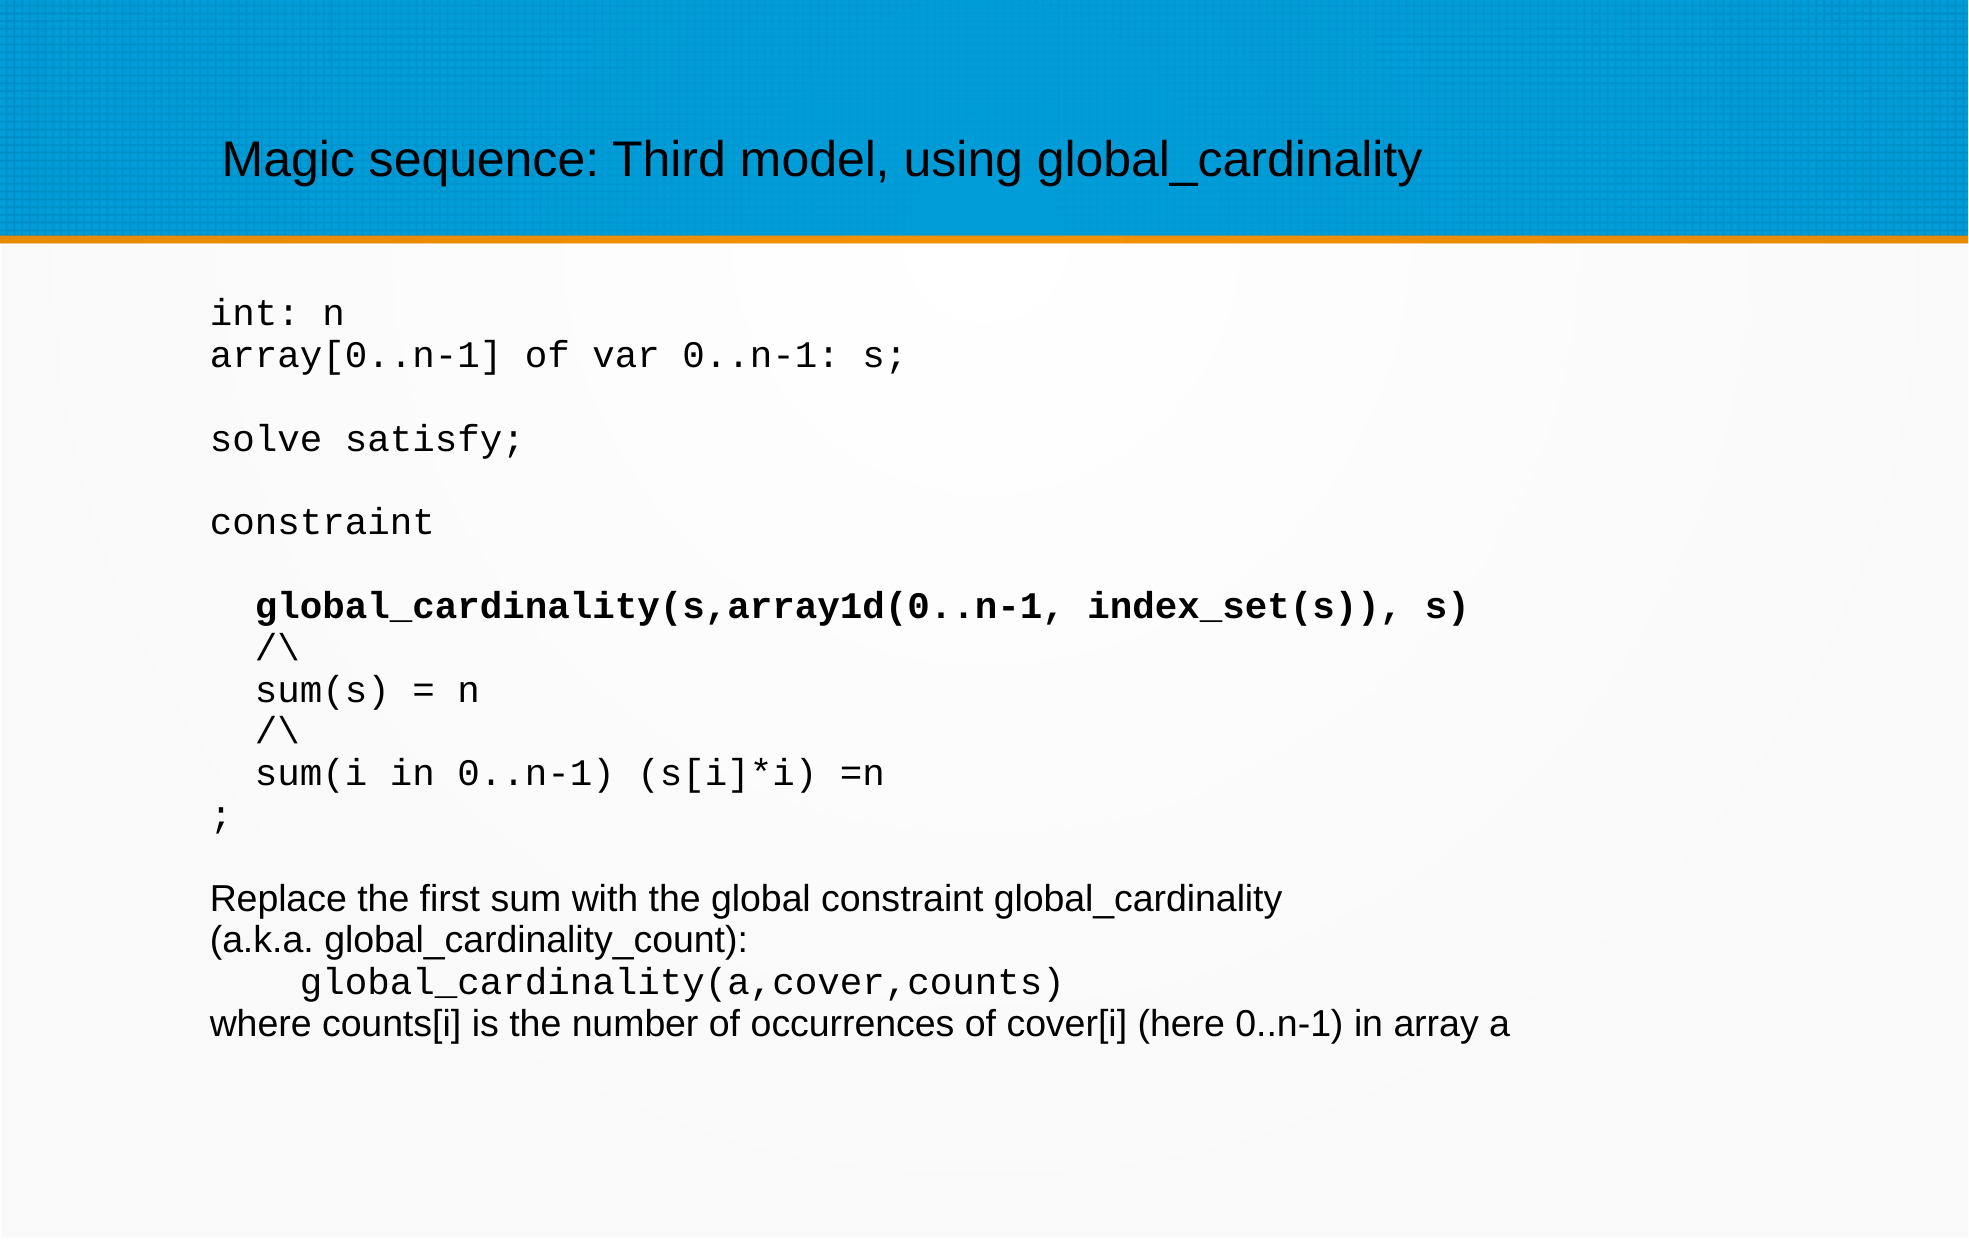

Magic sequence: Third model, using global_cardinality
int: n
array[0..n-1] of var 0..n-1: s;
solve satisfy;
constraint
 global_cardinality(s,array1d(0..n-1, index_set(s)), s)
 /\
 sum(s) = n
 /\
 sum(i in 0..n-1) (s[i]*i) =n
;
Replace the first sum with the global constraint global_cardinality
(a.k.a. global_cardinality_count):
 global_cardinality(a,cover,counts)
where counts[i] is the number of occurrences of cover[i] (here 0..n-1) in array a